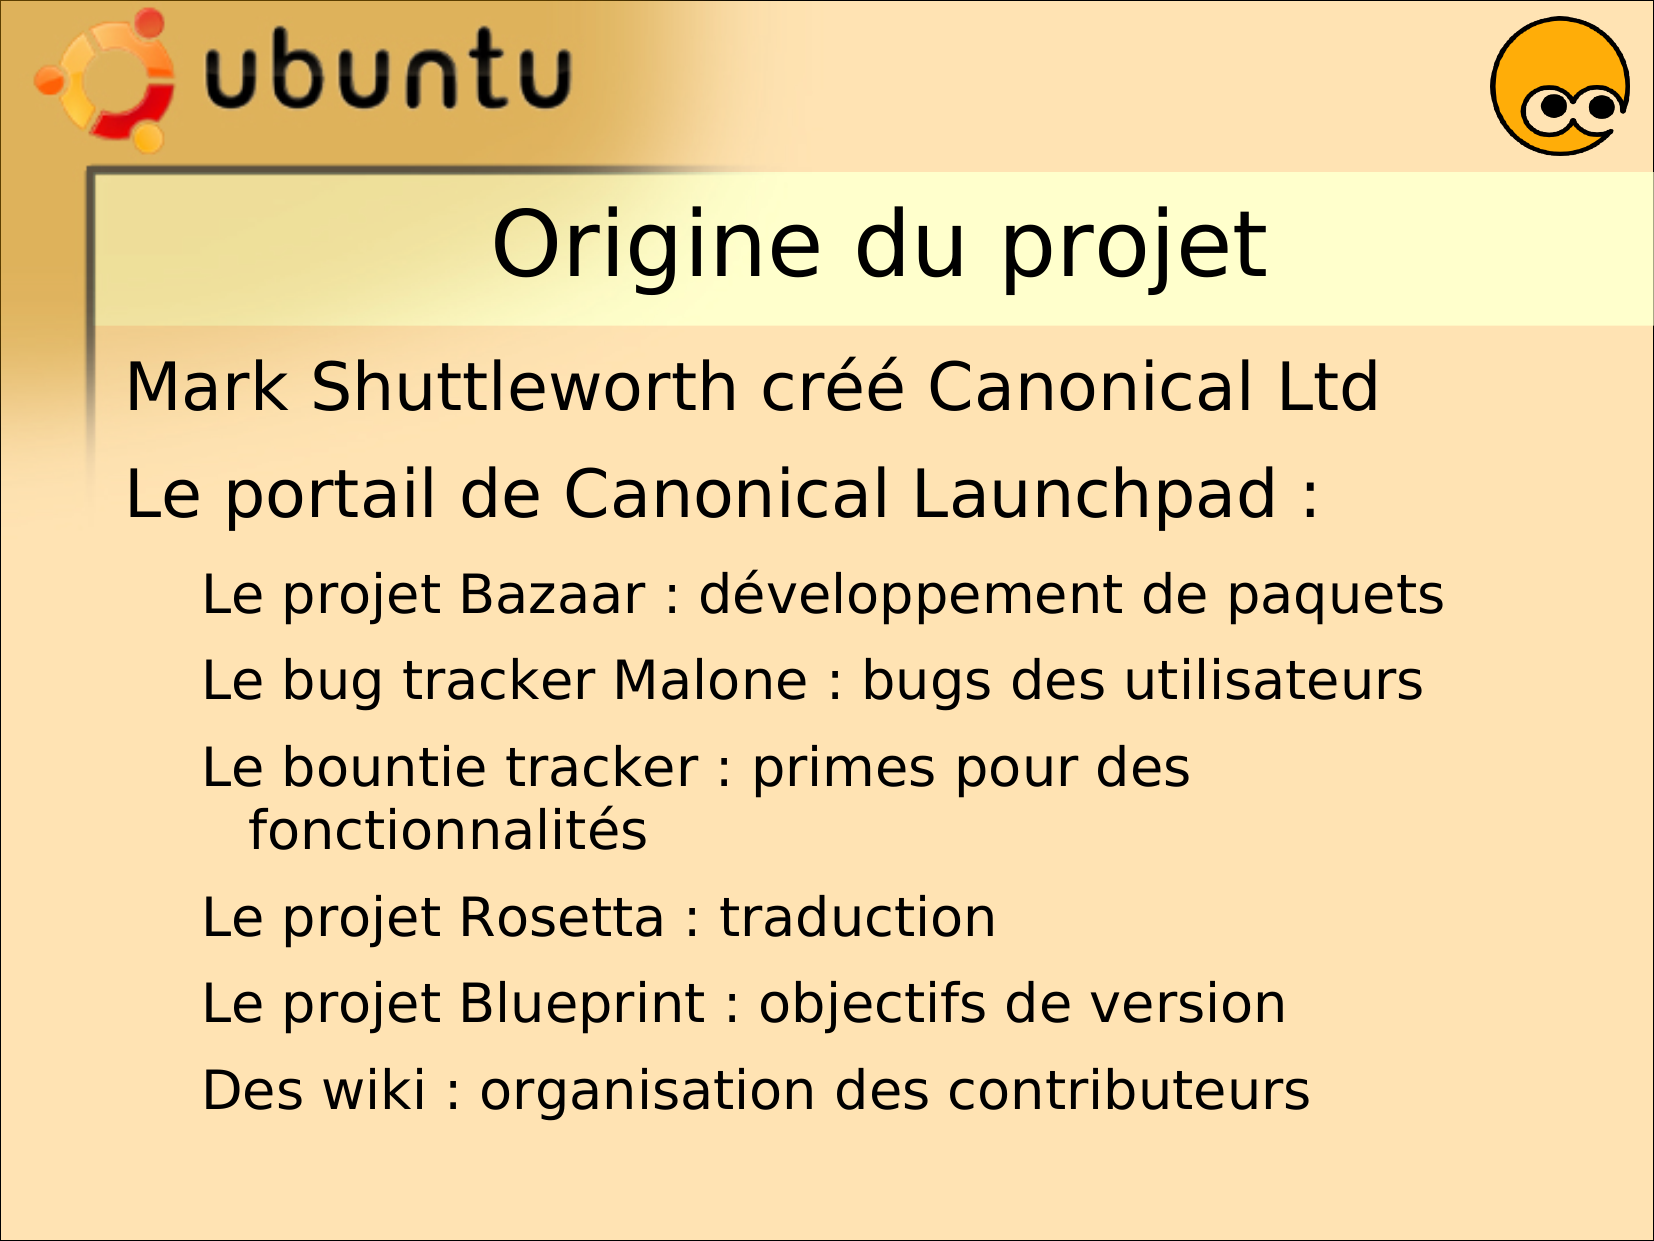

# Origine du projet
Mark Shuttleworth créé Canonical Ltd
Le portail de Canonical Launchpad :
Le projet Bazaar : développement de paquets
Le bug tracker Malone : bugs des utilisateurs
Le bountie tracker : primes pour des fonctionnalités
Le projet Rosetta : traduction
Le projet Blueprint : objectifs de version
Des wiki : organisation des contributeurs